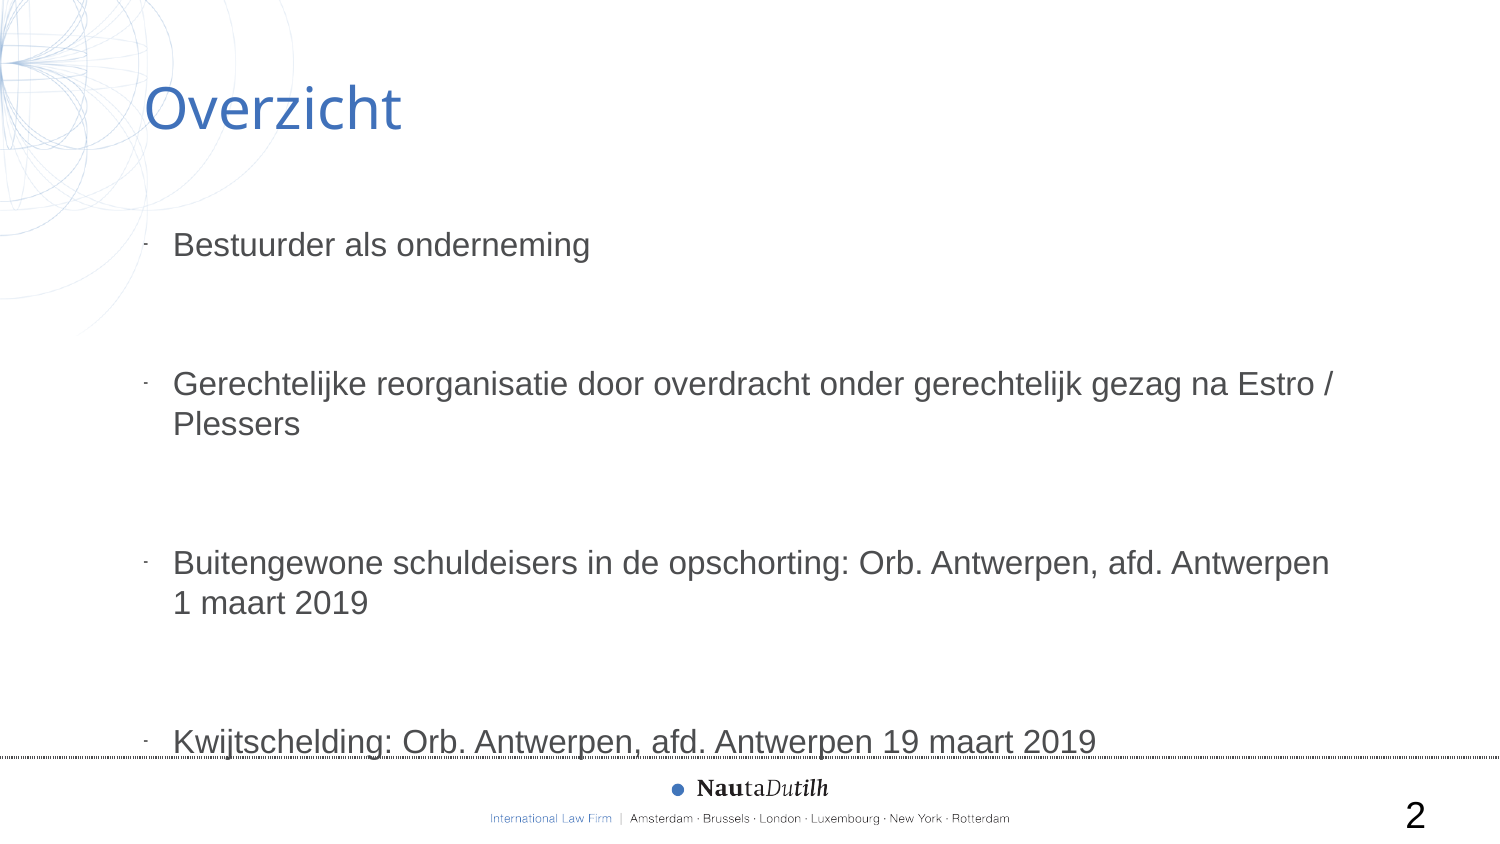

# Overzicht
Bestuurder als onderneming
Gerechtelijke reorganisatie door overdracht onder gerechtelijk gezag na Estro / Plessers
Buitengewone schuldeisers in de opschorting: Orb. Antwerpen, afd. Antwerpen 1 maart 2019
Kwijtschelding: Orb. Antwerpen, afd. Antwerpen 19 maart 2019